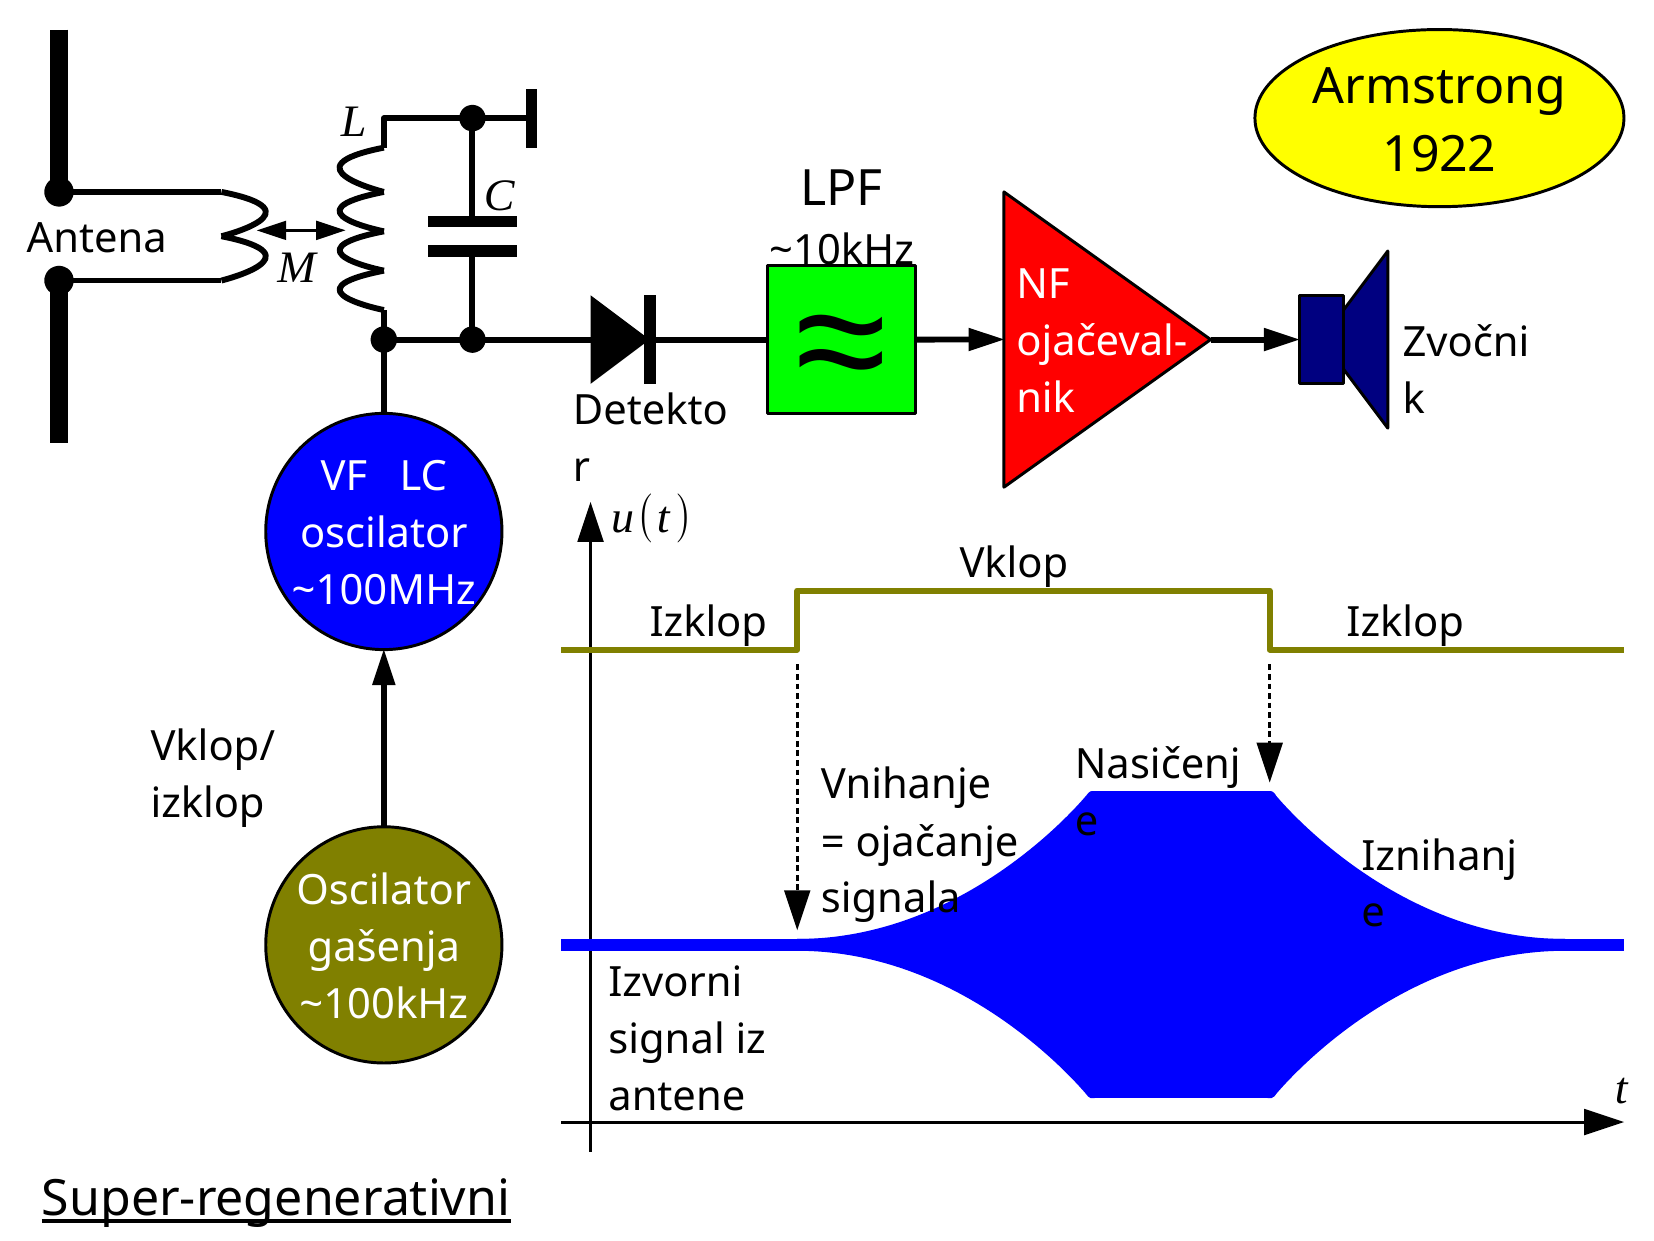

Armstrong
1922
LPF
~10kHz
NF
ojačeval-
nik
Antena
≈
Zvočnik
Detektor
VF LC
oscilator
~100MHz
Vklop
Izklop
Izklop
Vklop/izklop
Nasičenje
Vnihanje
= ojačanje
signala
Iznihanje
Oscilator
gašenja
~100kHz
Izvorni
signal iz
antene
Super-regenerativni sprejemnik